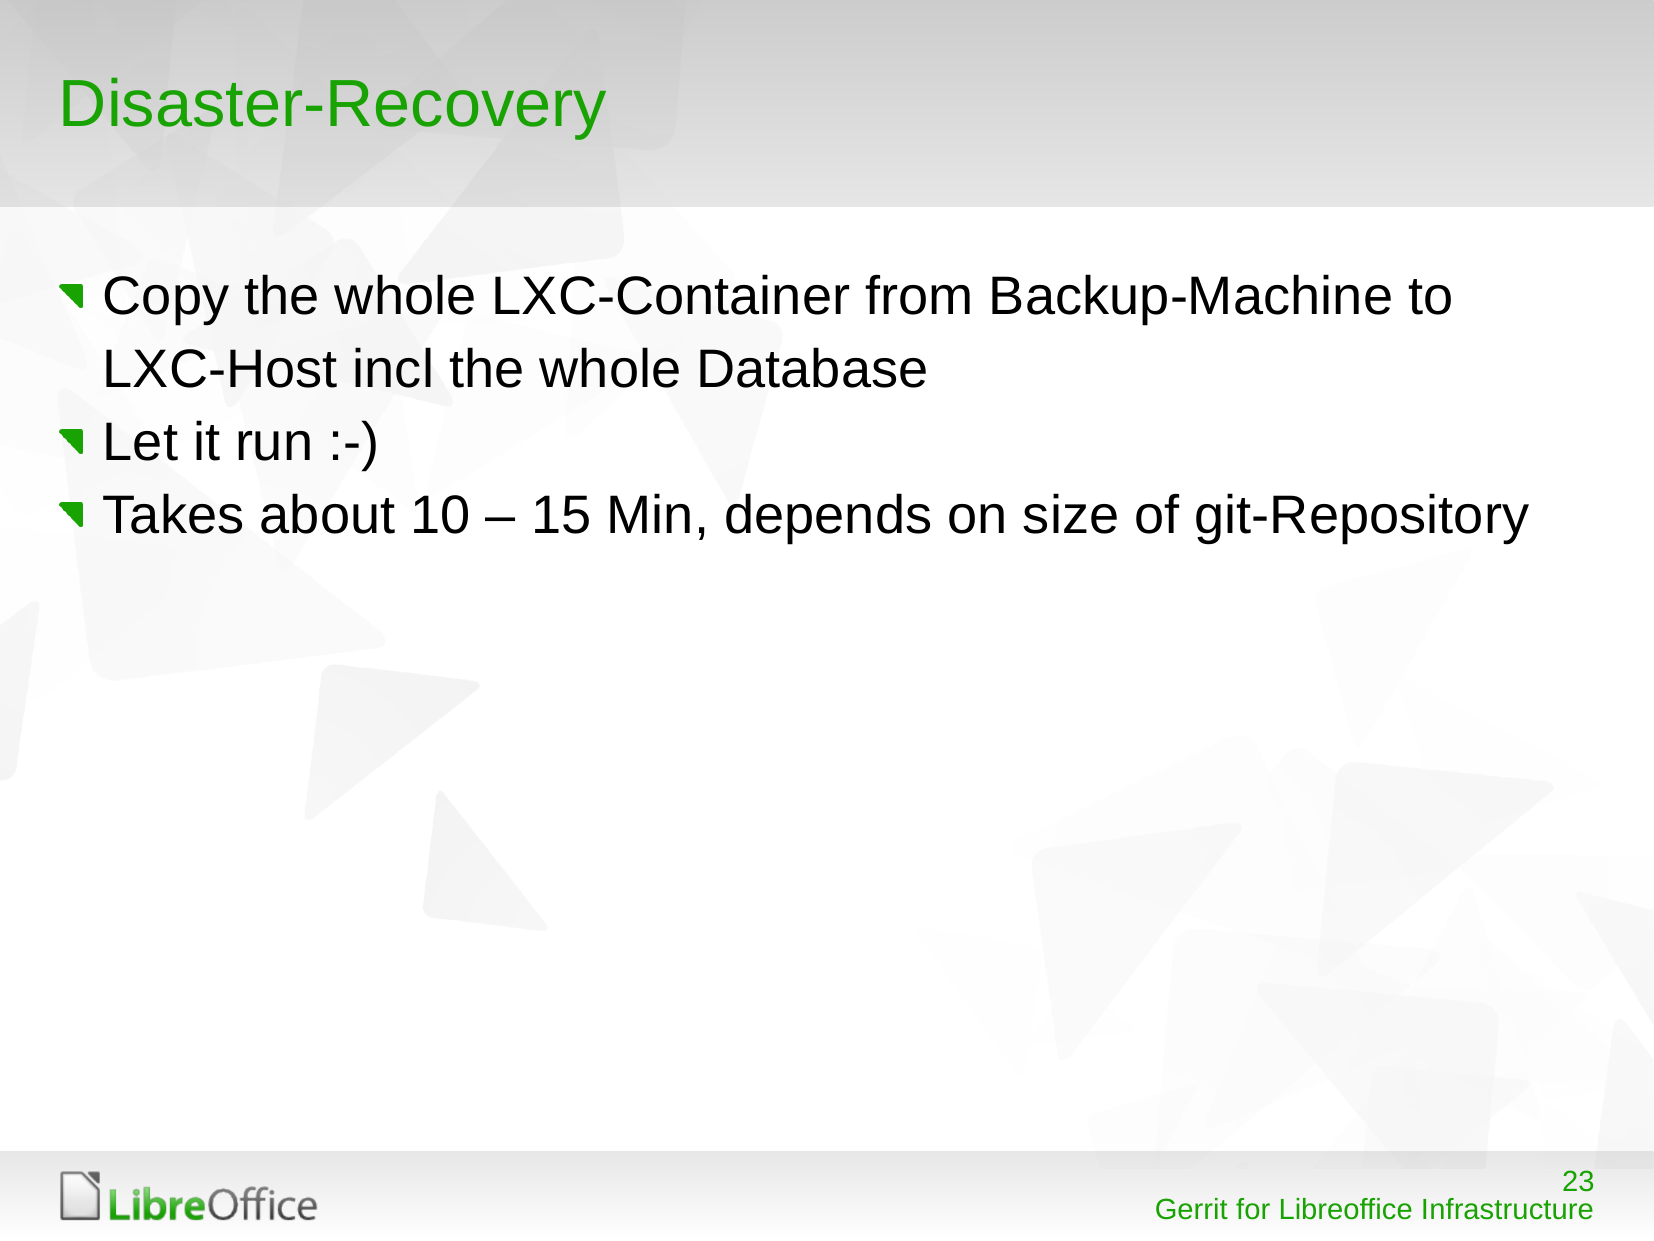

# Disaster-Recovery
Copy the whole LXC-Container from Backup-Machine to
LXC-Host incl the whole Database
Let it run :-)
Takes about 10 – 15 Min, depends on size of git-Repository
23
Gerrit for Libreoffice Infrastructure